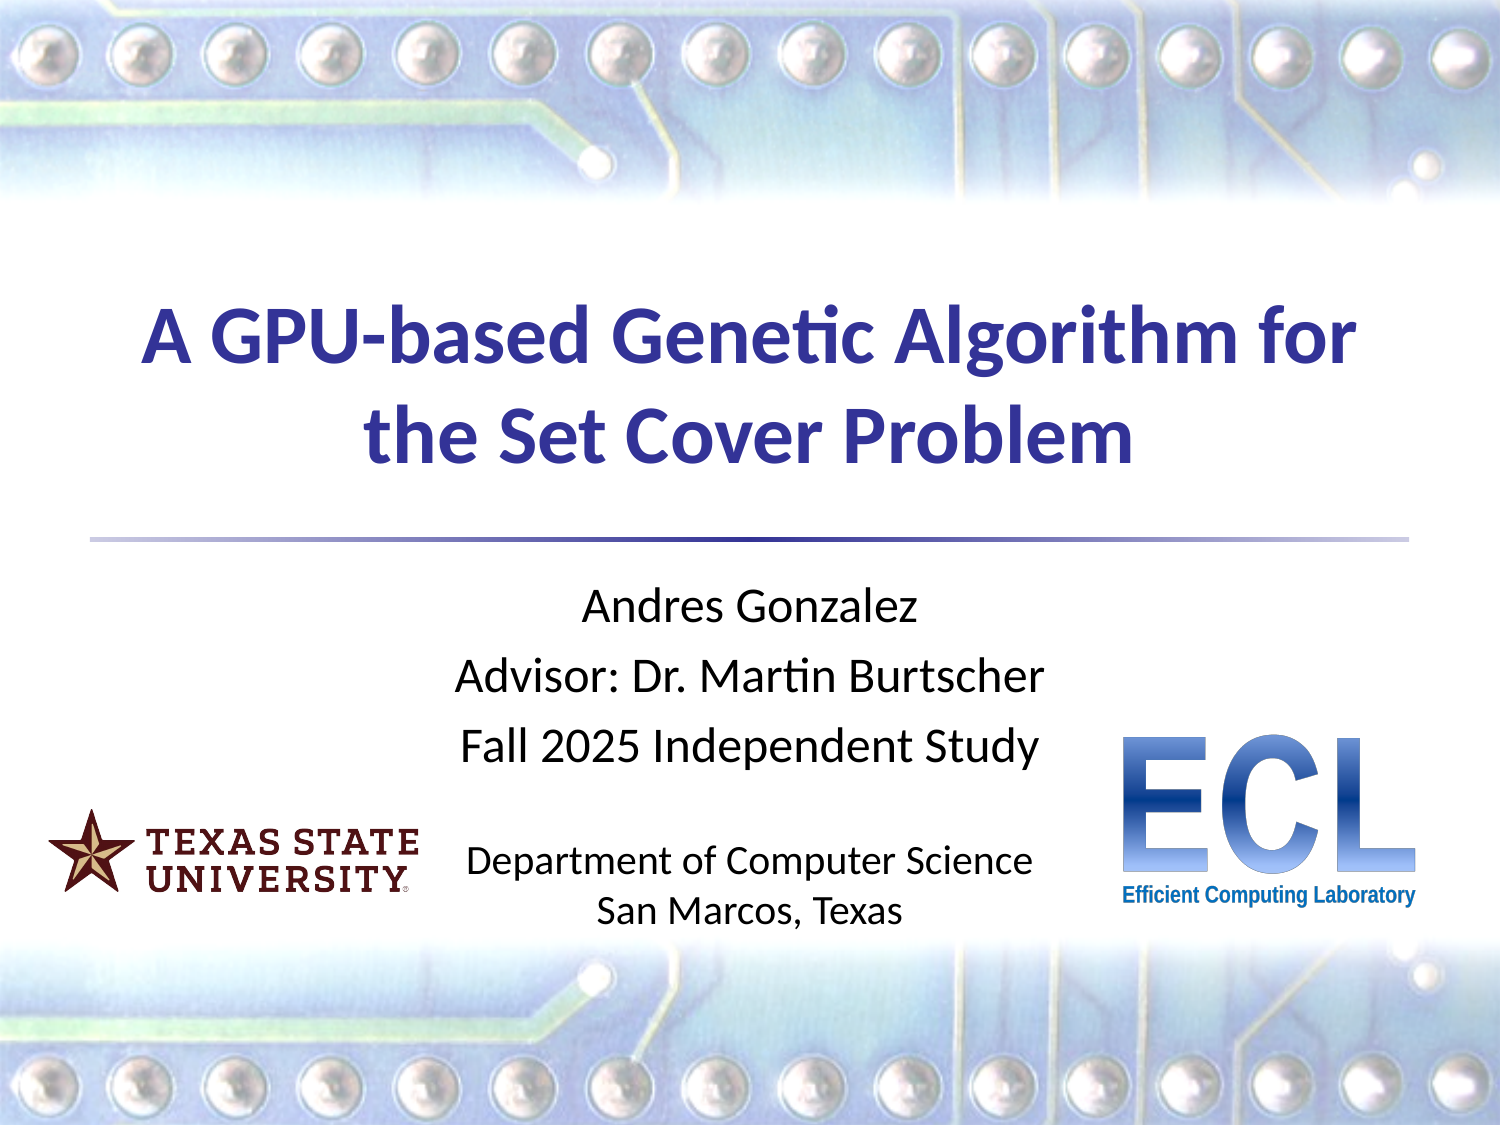

A GPU-based Genetic Algorithm for the Set Cover Problem
# Andres Gonzalez
Advisor: Dr. Martin Burtscher
Fall 2025 Independent Study
Department of Computer Science
San Marcos, Texas